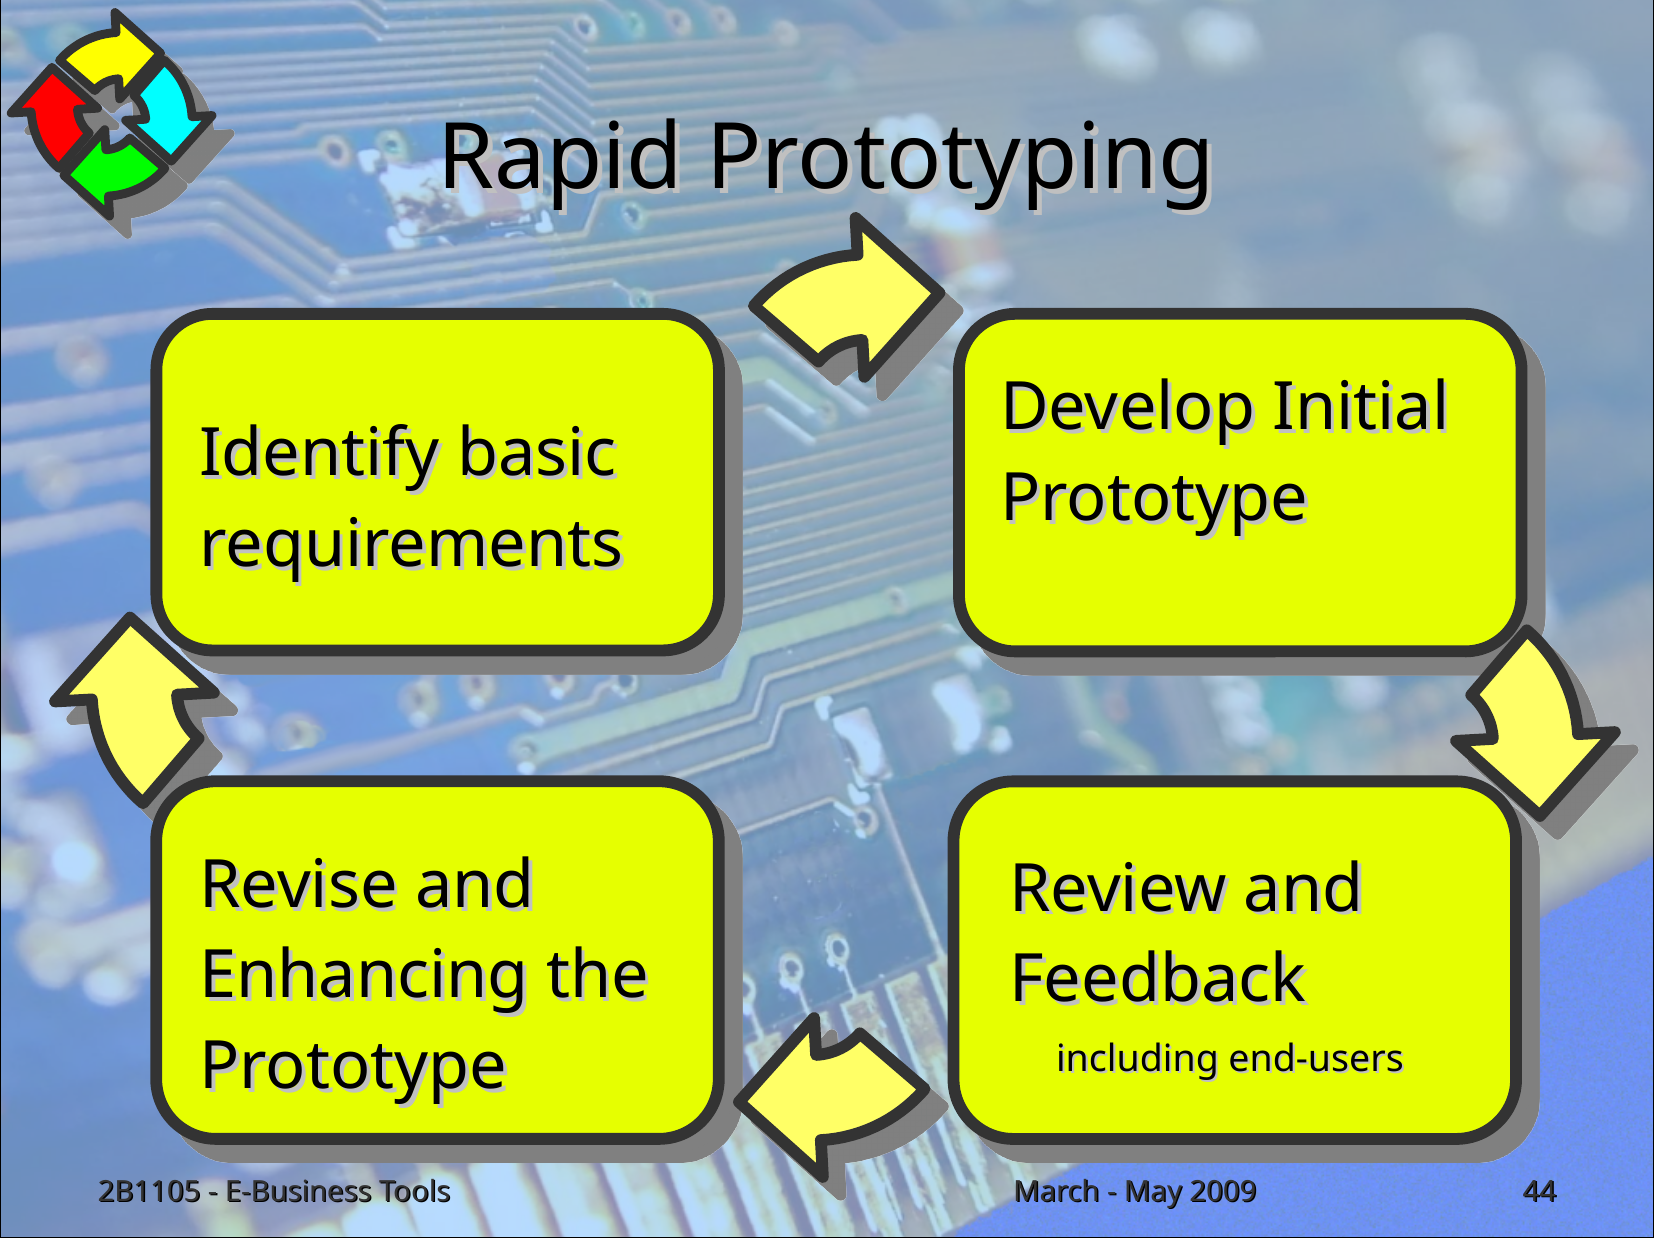

# Rapid Prototyping
Develop Initial Prototype
Identify basic requirements
Revise and Enhancing the Prototype
Review and Feedback
including end-users